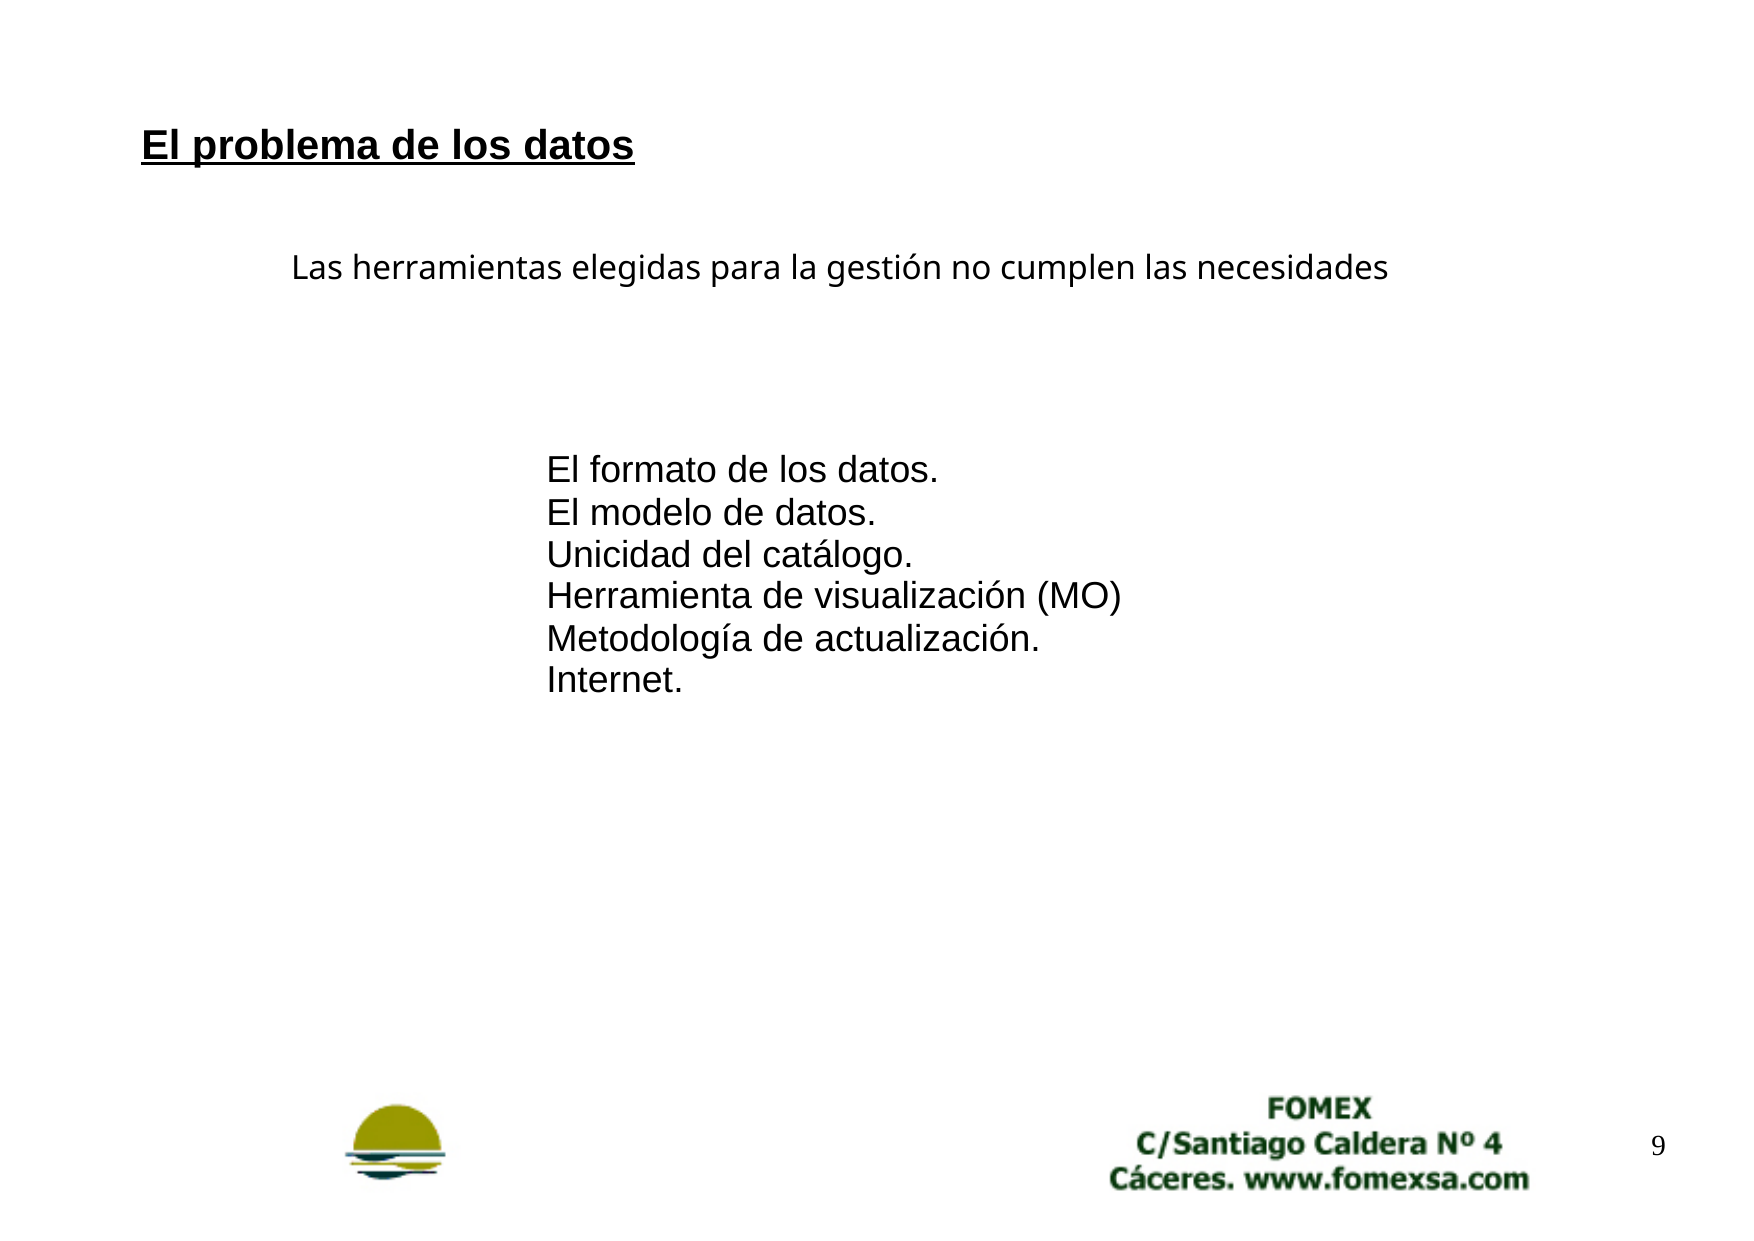

El problema de los datos
 Las herramientas elegidas para la gestión no cumplen las necesidades
El formato de los datos.
El modelo de datos.
Unicidad del catálogo.
Herramienta de visualización (MO)
Metodología de actualización.
Internet.
FOMEX. Marzo 2007
9